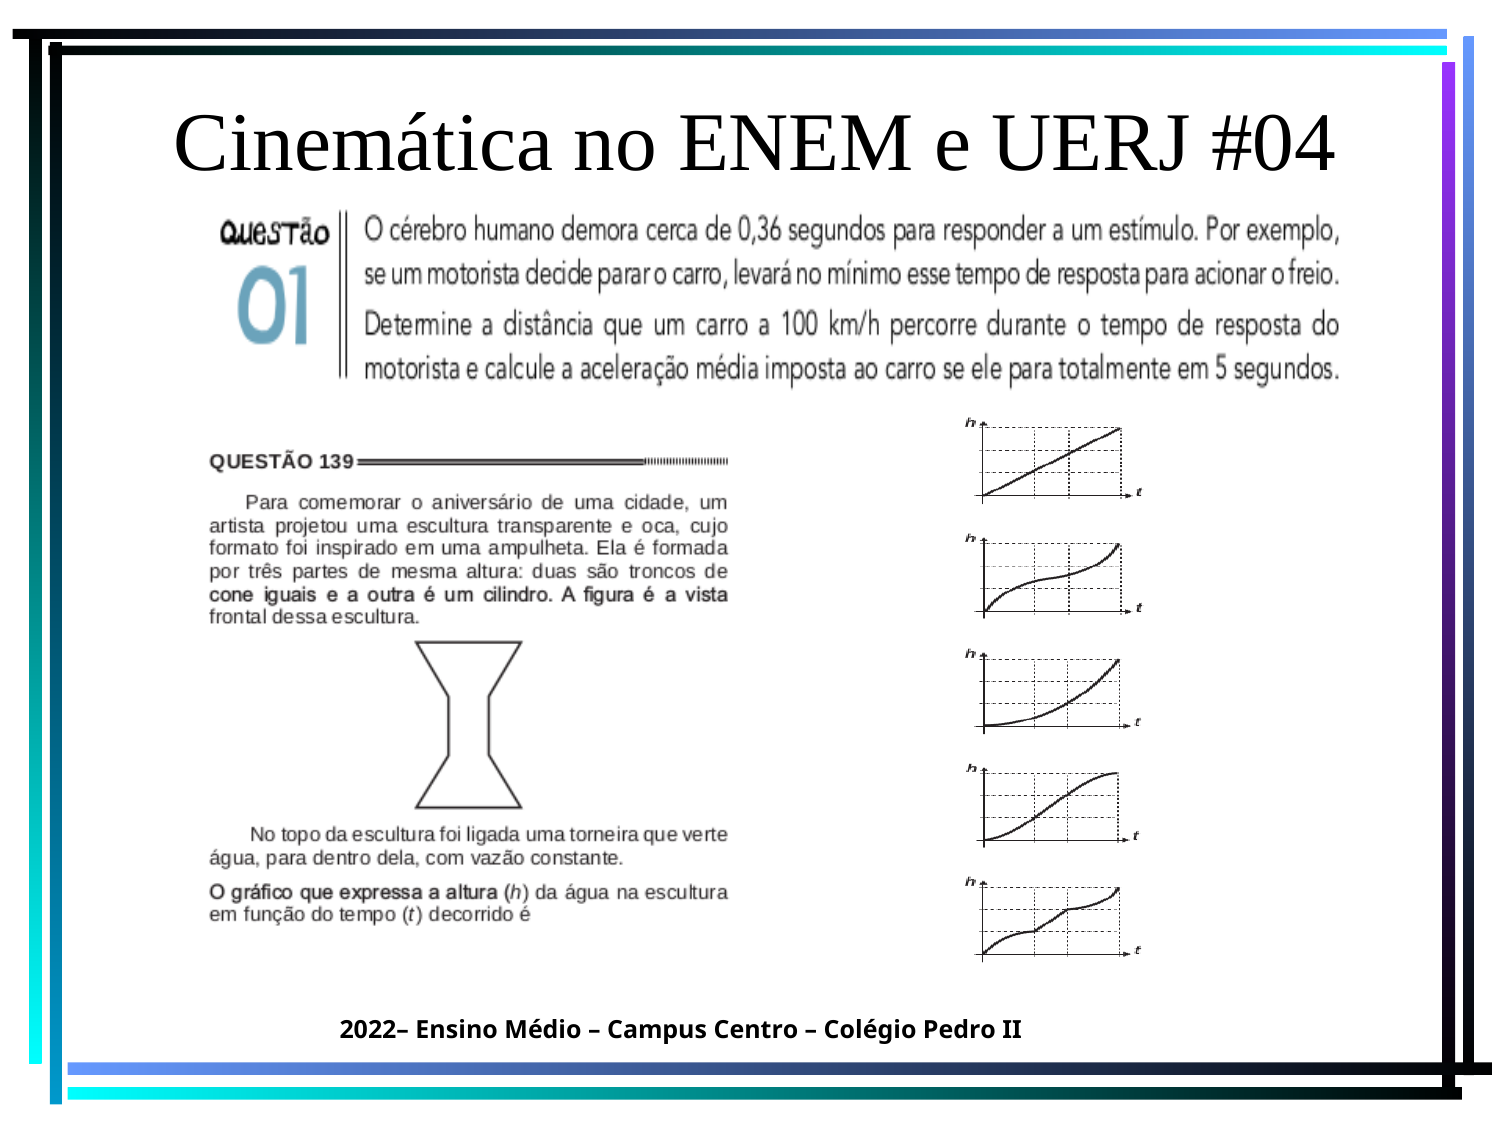

# Cinemática no ENEM e UERJ #04
2022– Ensino Médio – Campus Centro – Colégio Pedro II